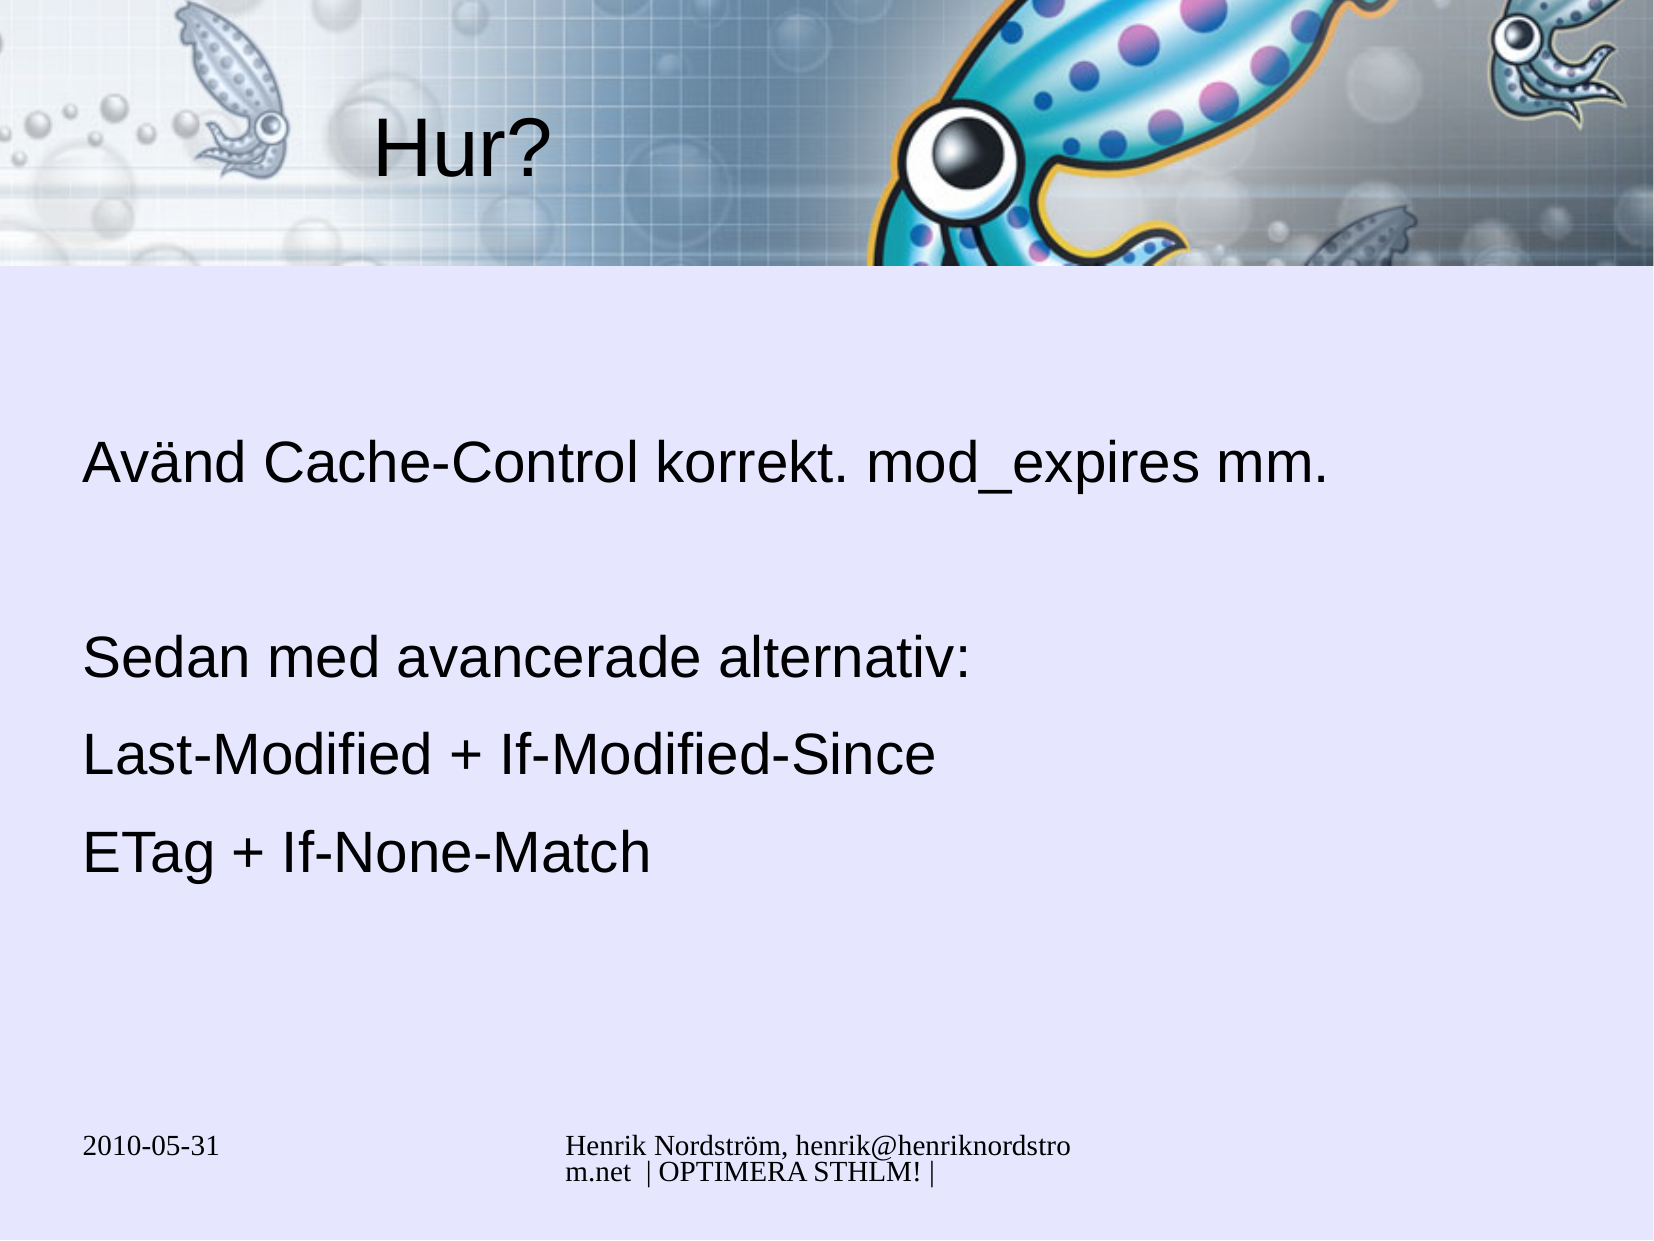

# Hur?
Avänd Cache-Control korrekt. mod_expires mm.
Sedan med avancerade alternativ:
Last-Modified + If-Modified-Since
ETag + If-None-Match
2010-05-31
Henrik Nordström, henrik@henriknordstrom.net | OPTIMERA STHLM! |